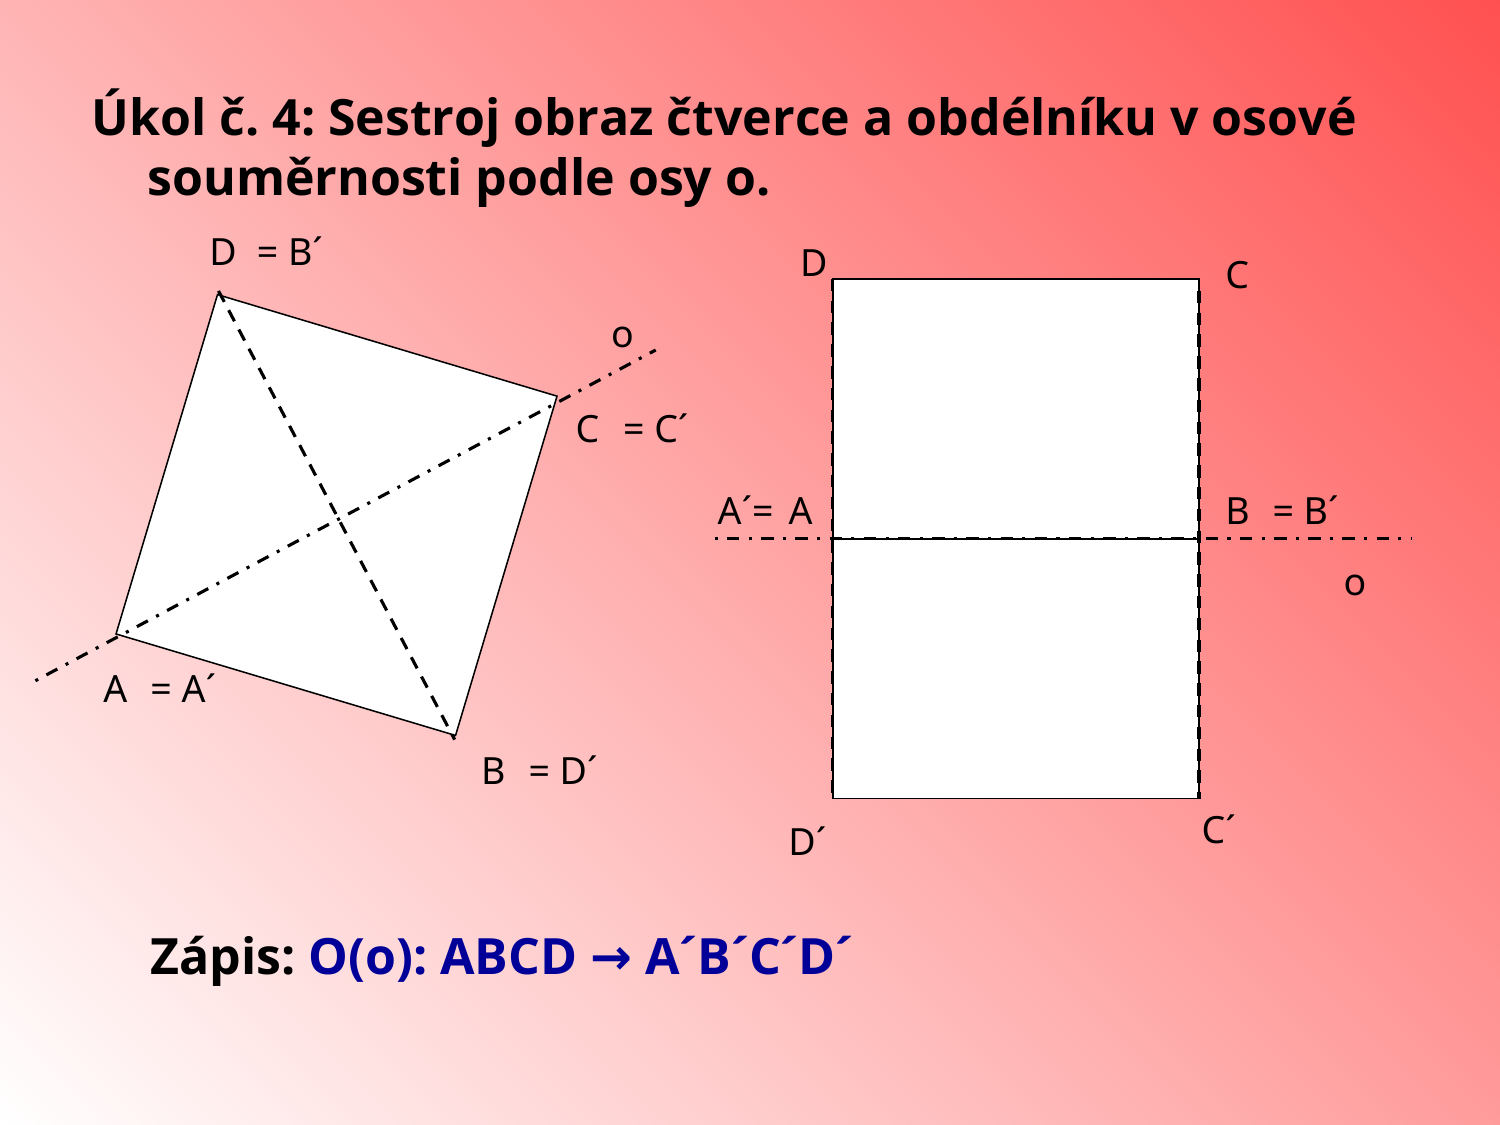

# Úkol č. 4: Sestroj obraz čtverce a obdélníku v osové souměrnosti podle osy o.
D
= B´
D
C
o
C
= C´
A´=
A
B
= B´
o
A
= A´
B
= D´
C´
D´
Zápis: O(o): ABCD → A´B´C´D´